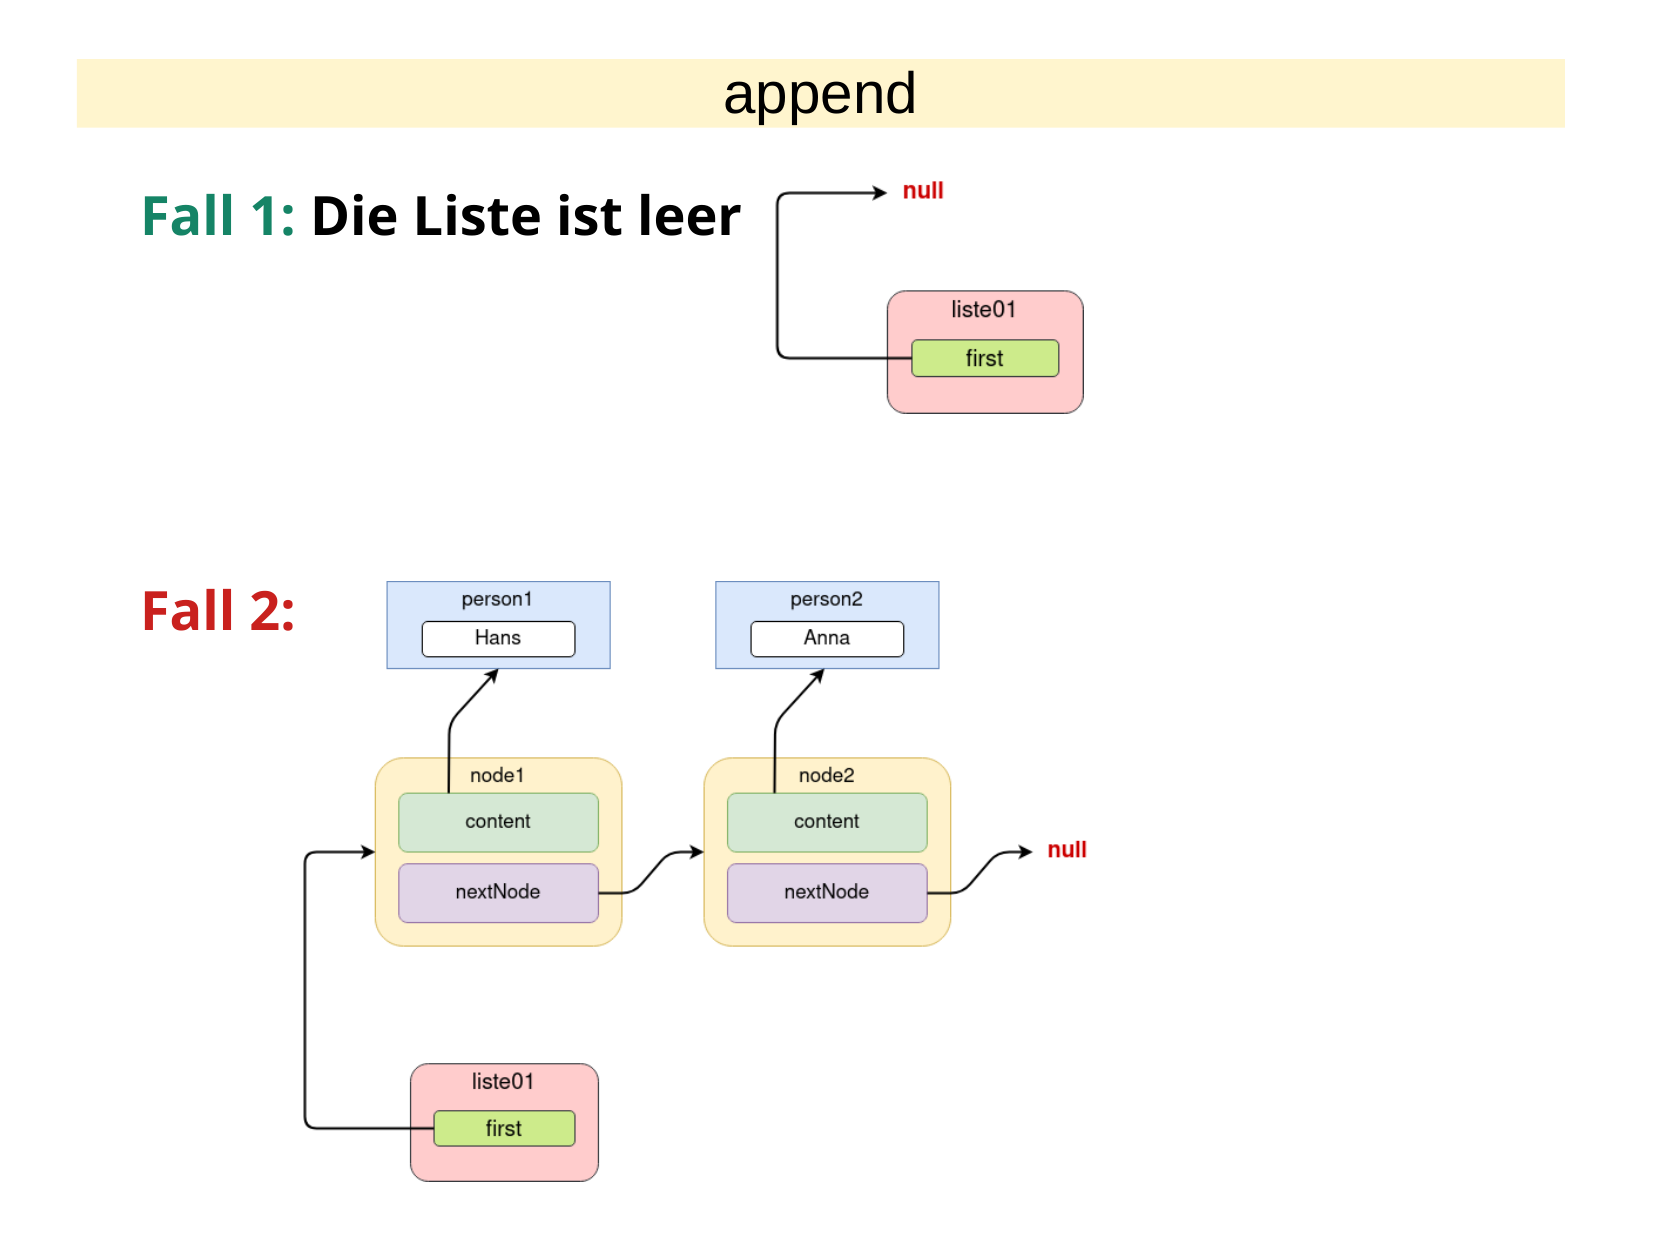

# append
Fall 1: Die Liste ist leer
Fall 2: Die Liste ist nicht leer